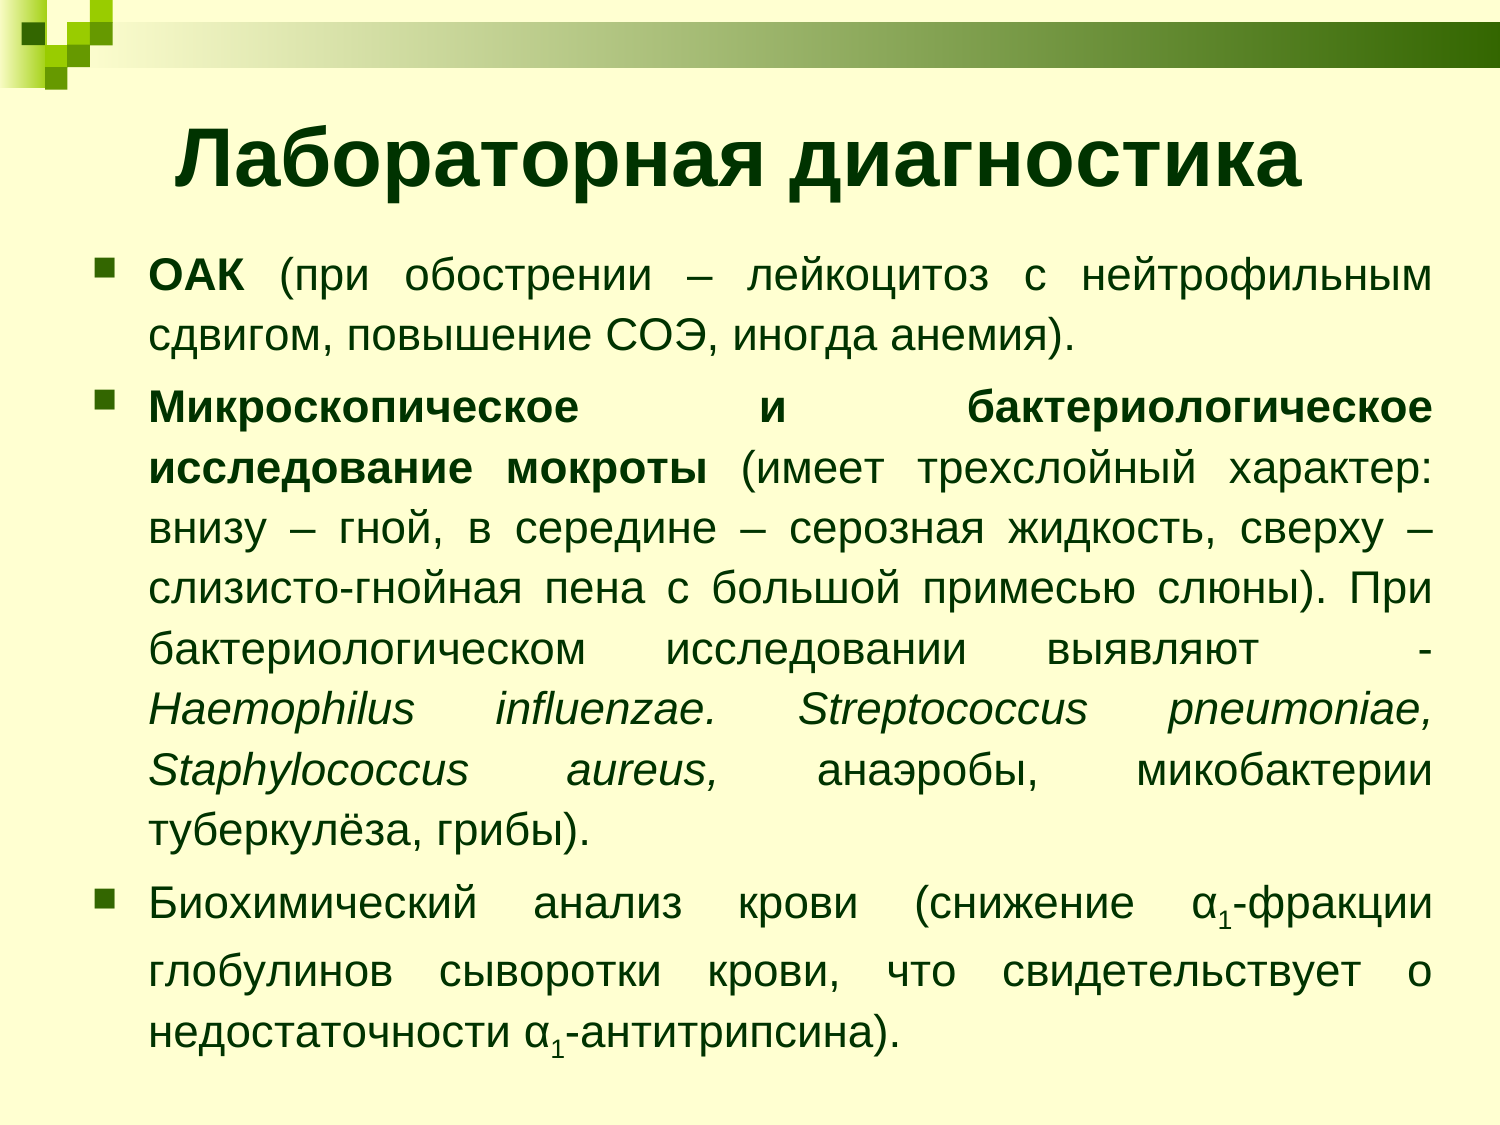

# Лабораторная диагностика
ОАК (при обострении – лейкоцитоз с нейтрофильным сдвигом, повышение СОЭ, иногда анемия).
Микроскопическое и бактериологическое исследование мокроты (имеет трехслойный характер: внизу – гной, в середине – серозная жидкость, сверху – слизисто-гнойная пена с большой примесью слюны). При бактериологическом исследовании выявляют - Haemophilus influenzae. Streptococcus pneumoniae, Staphylococcus aureus, анаэробы, микобактерии туберкулёза, грибы).
Биохимический анализ крови (снижение α1-фракции глобулинов сыворотки крови, что свидетельствует о недостаточности α1-антитрипсина).